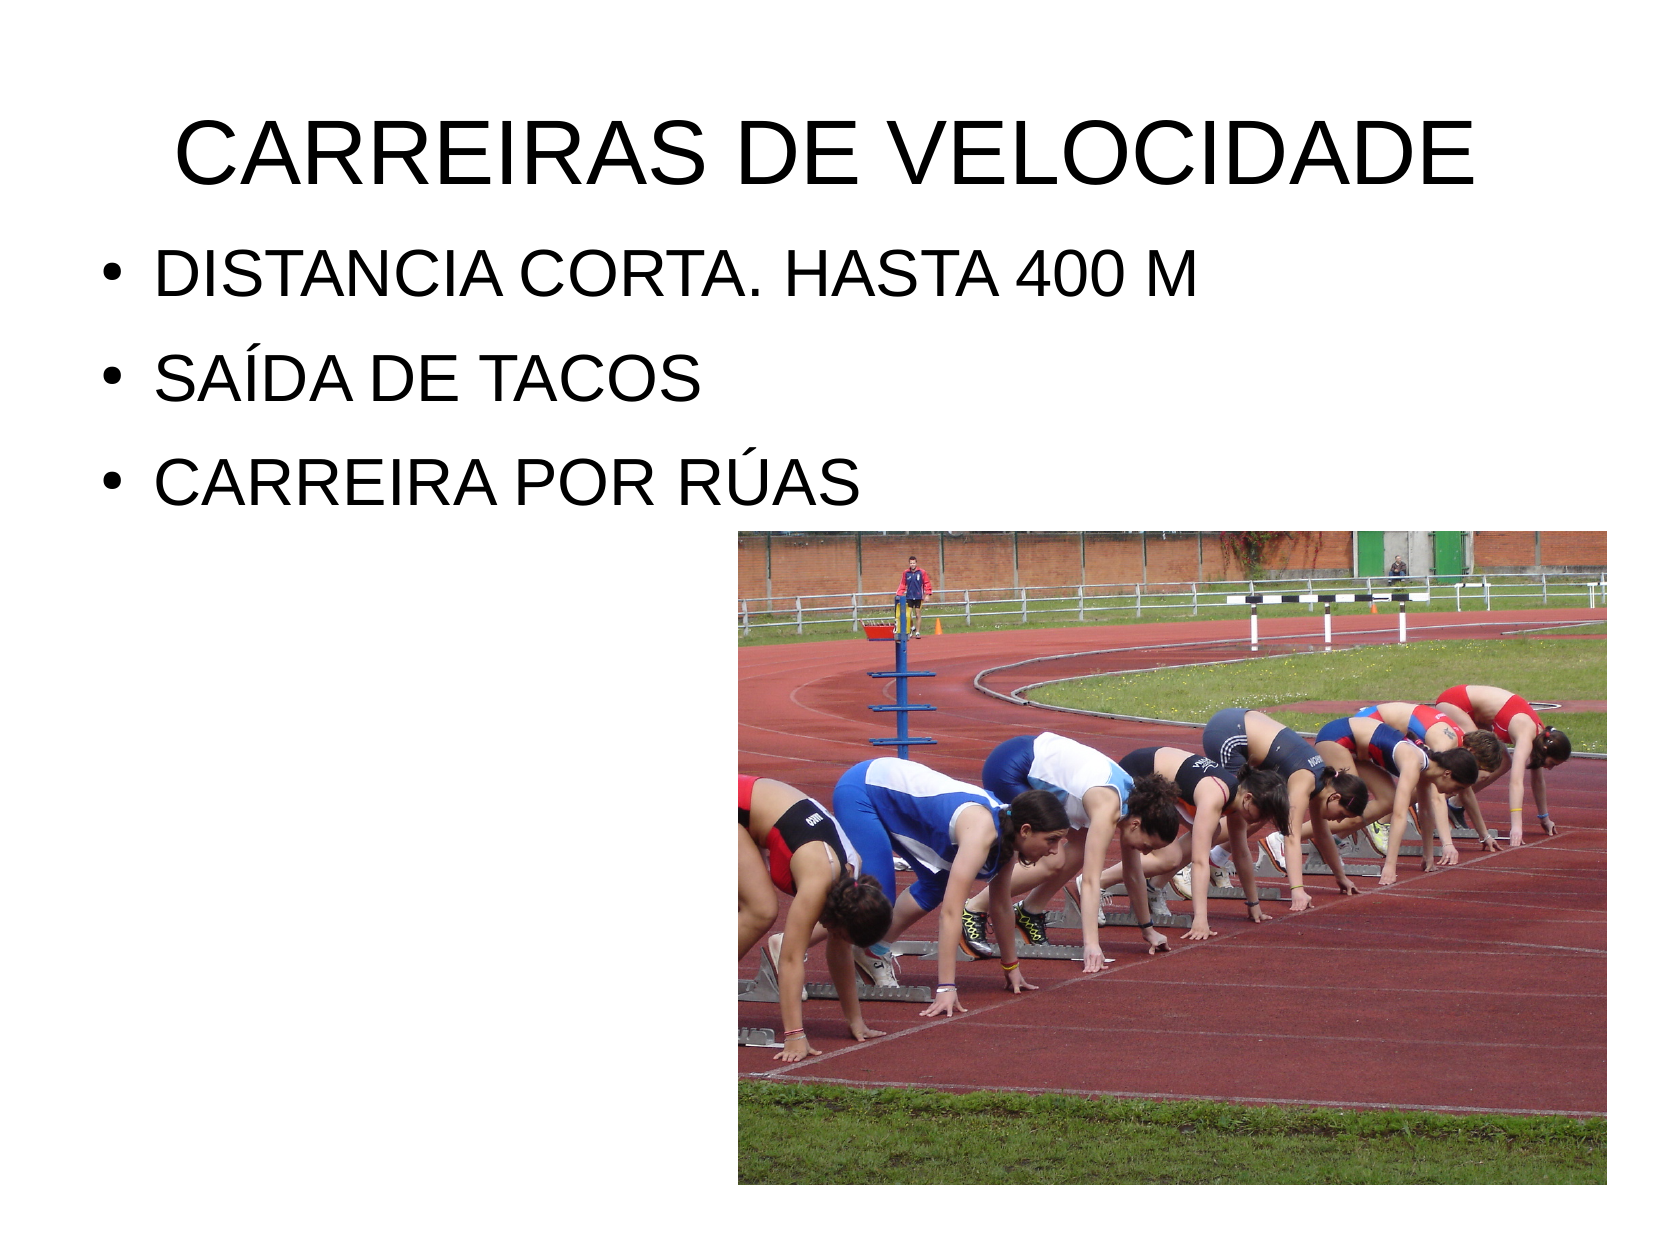

# CARREIRAS DE VELOCIDADE
DISTANCIA CORTA. HASTA 400 M
SAÍDA DE TACOS
CARREIRA POR RÚAS